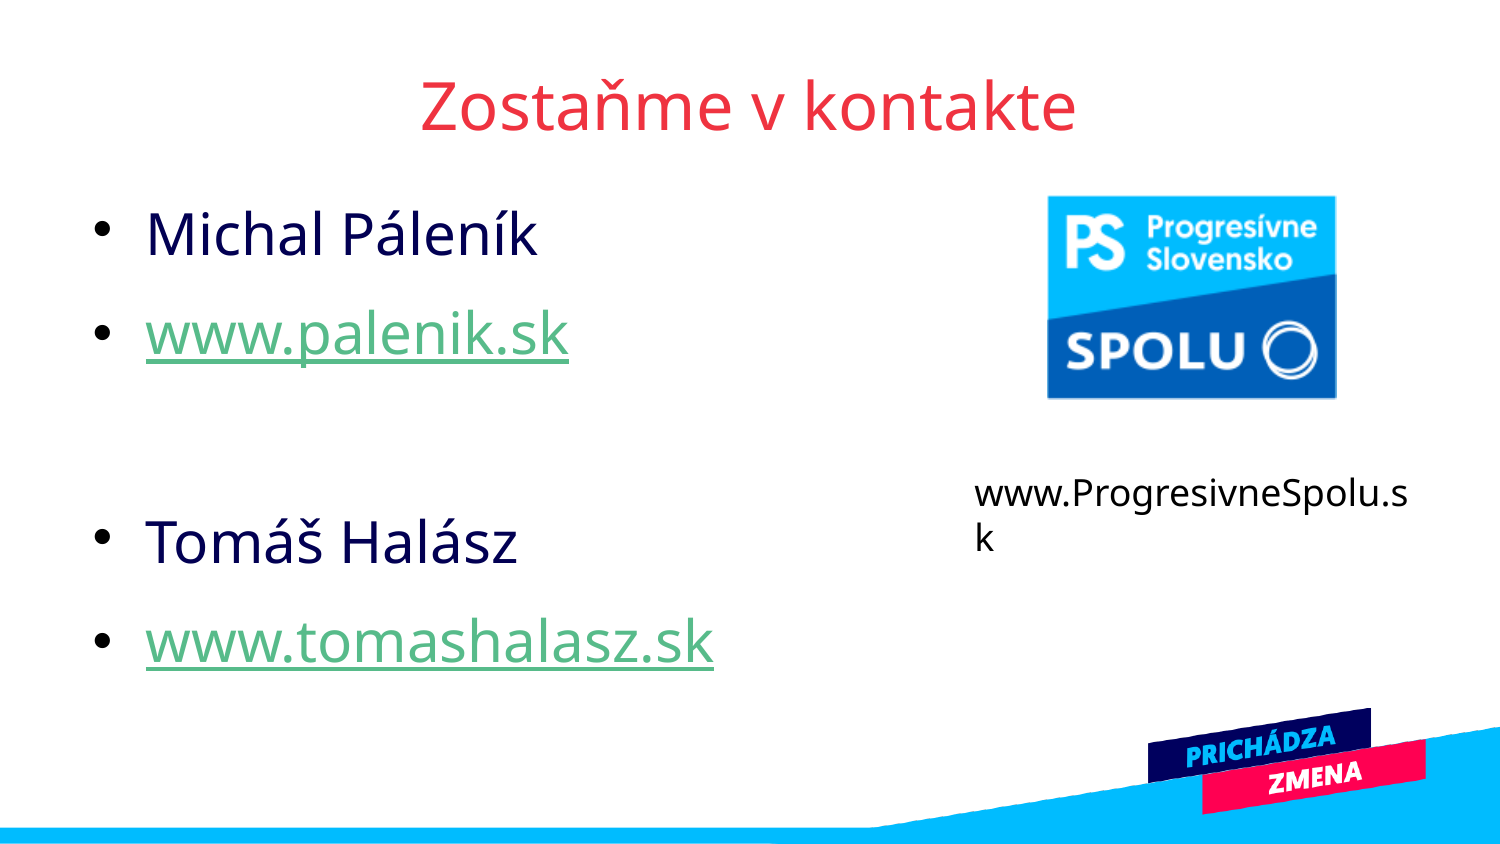

Zostaňme v kontakte
Michal Páleník
www.palenik.sk
Tomáš Halász
www.tomashalasz.sk
www.ProgresivneSpolu.sk